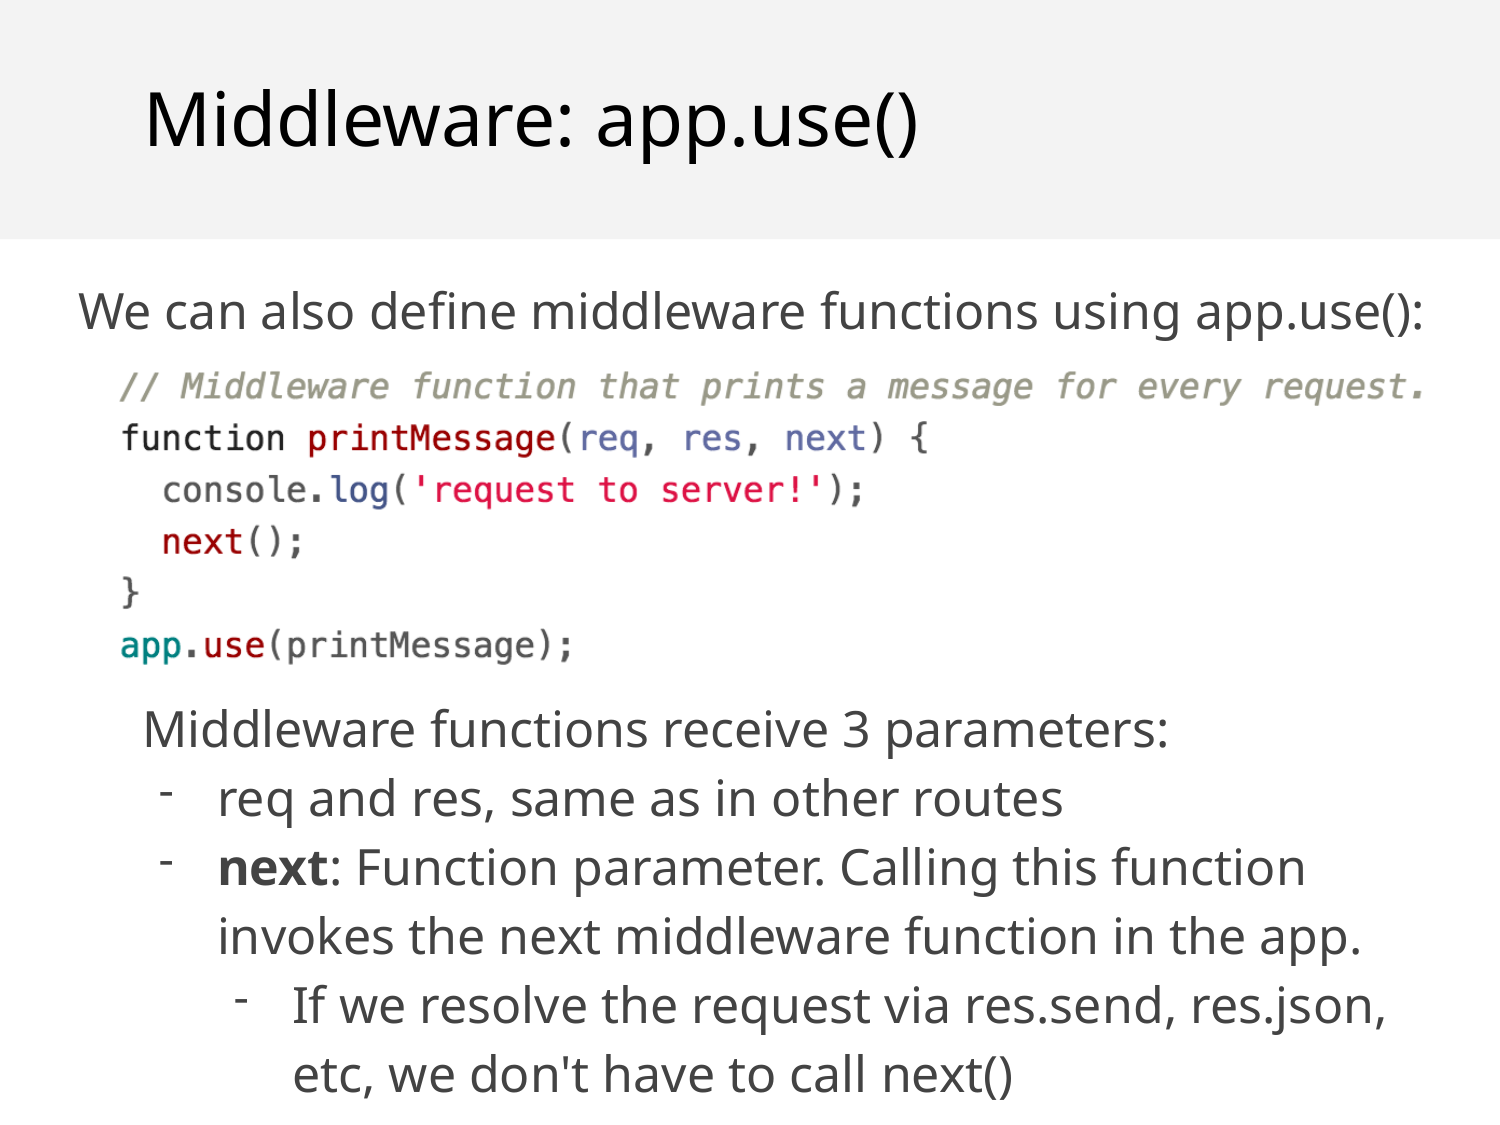

# Middleware: app.use()
We can also define middleware functions using app.use():
Middleware functions receive 3 parameters:
req and res, same as in other routes
next: Function parameter. Calling this function invokes the next middleware function in the app.
If we resolve the request via res.send, res.json, etc, we don't have to call next()